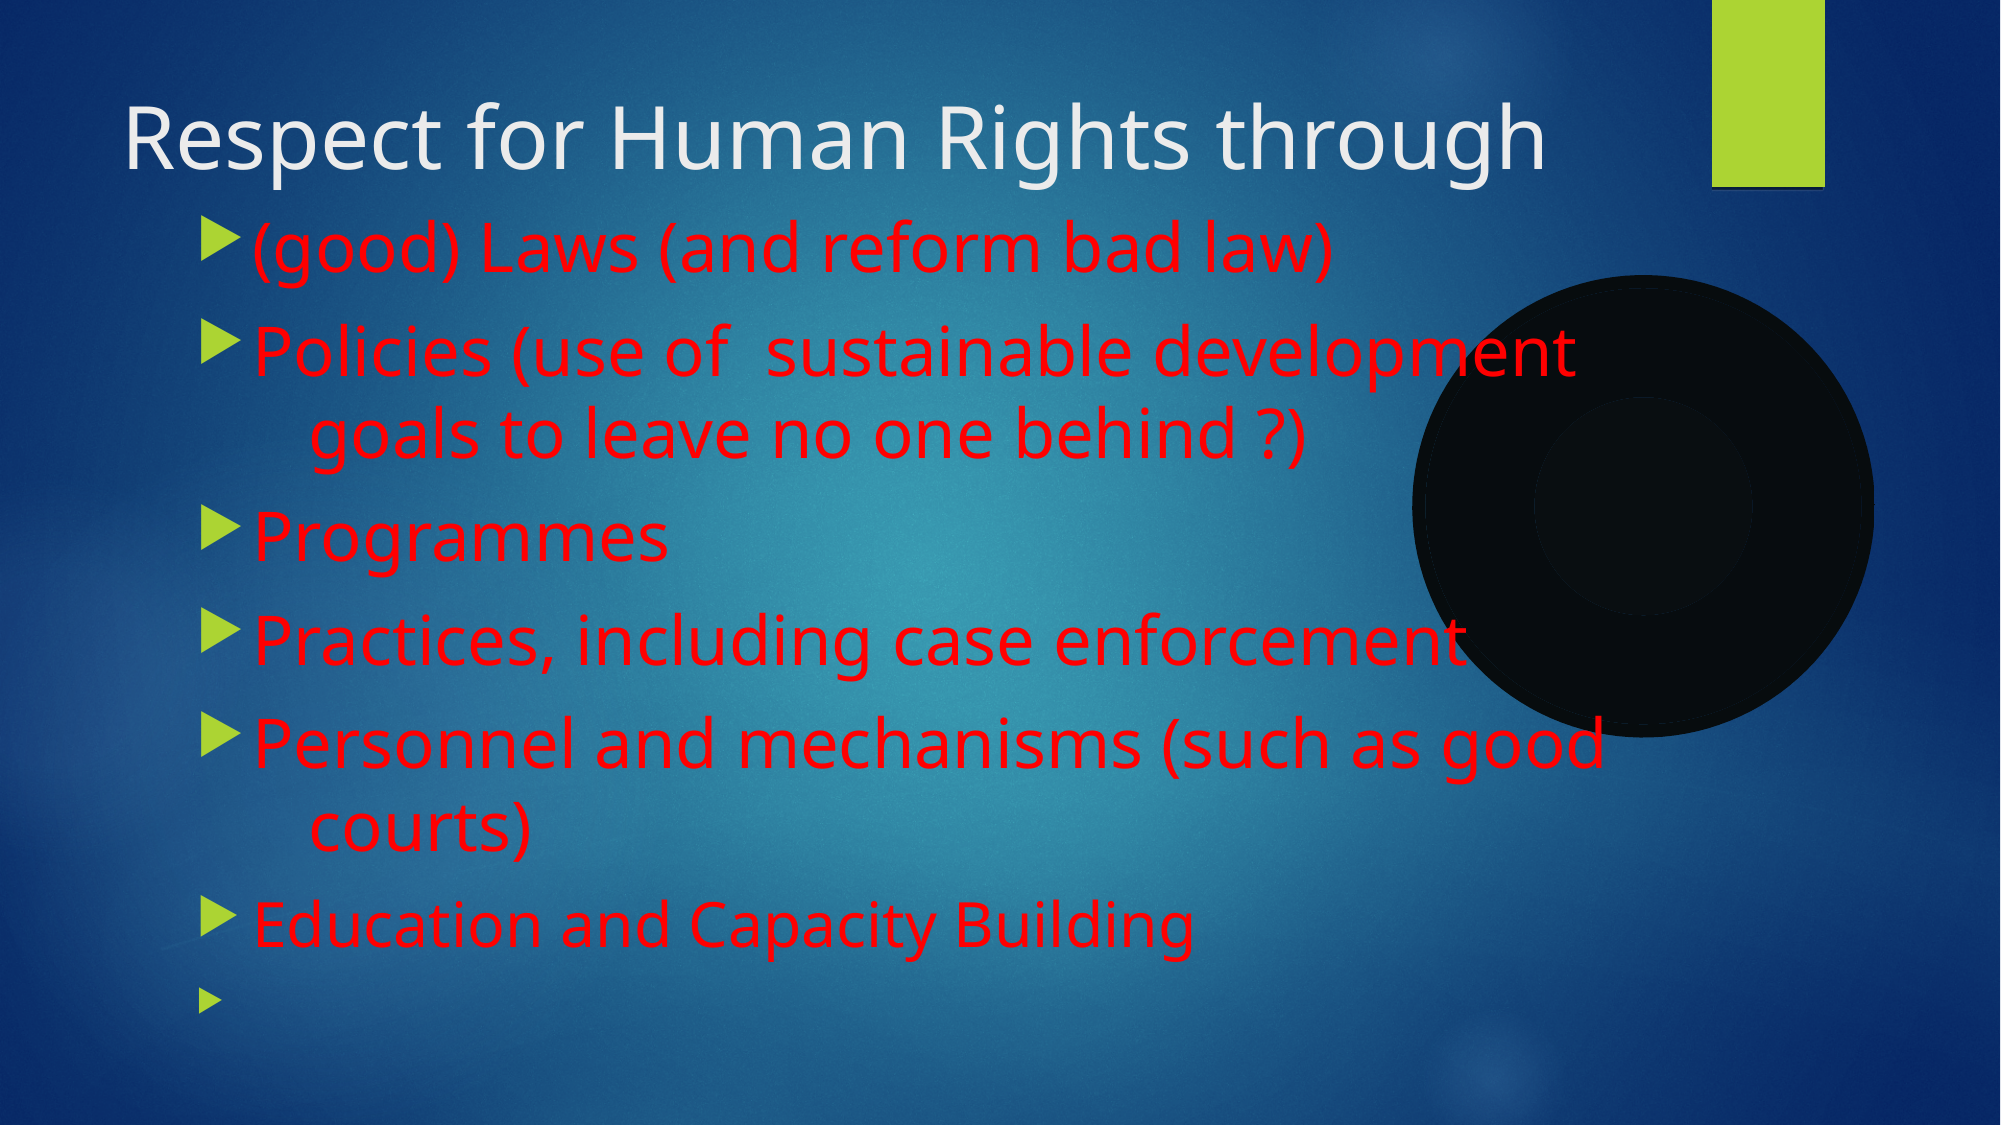

# Respect for Human Rights through
(good) Laws (and reform bad law)
Policies (use of sustainable development goals to leave no one behind ?)
Programmes
Practices, including case enforcement
Personnel and mechanisms (such as good courts)
Education and Capacity Building